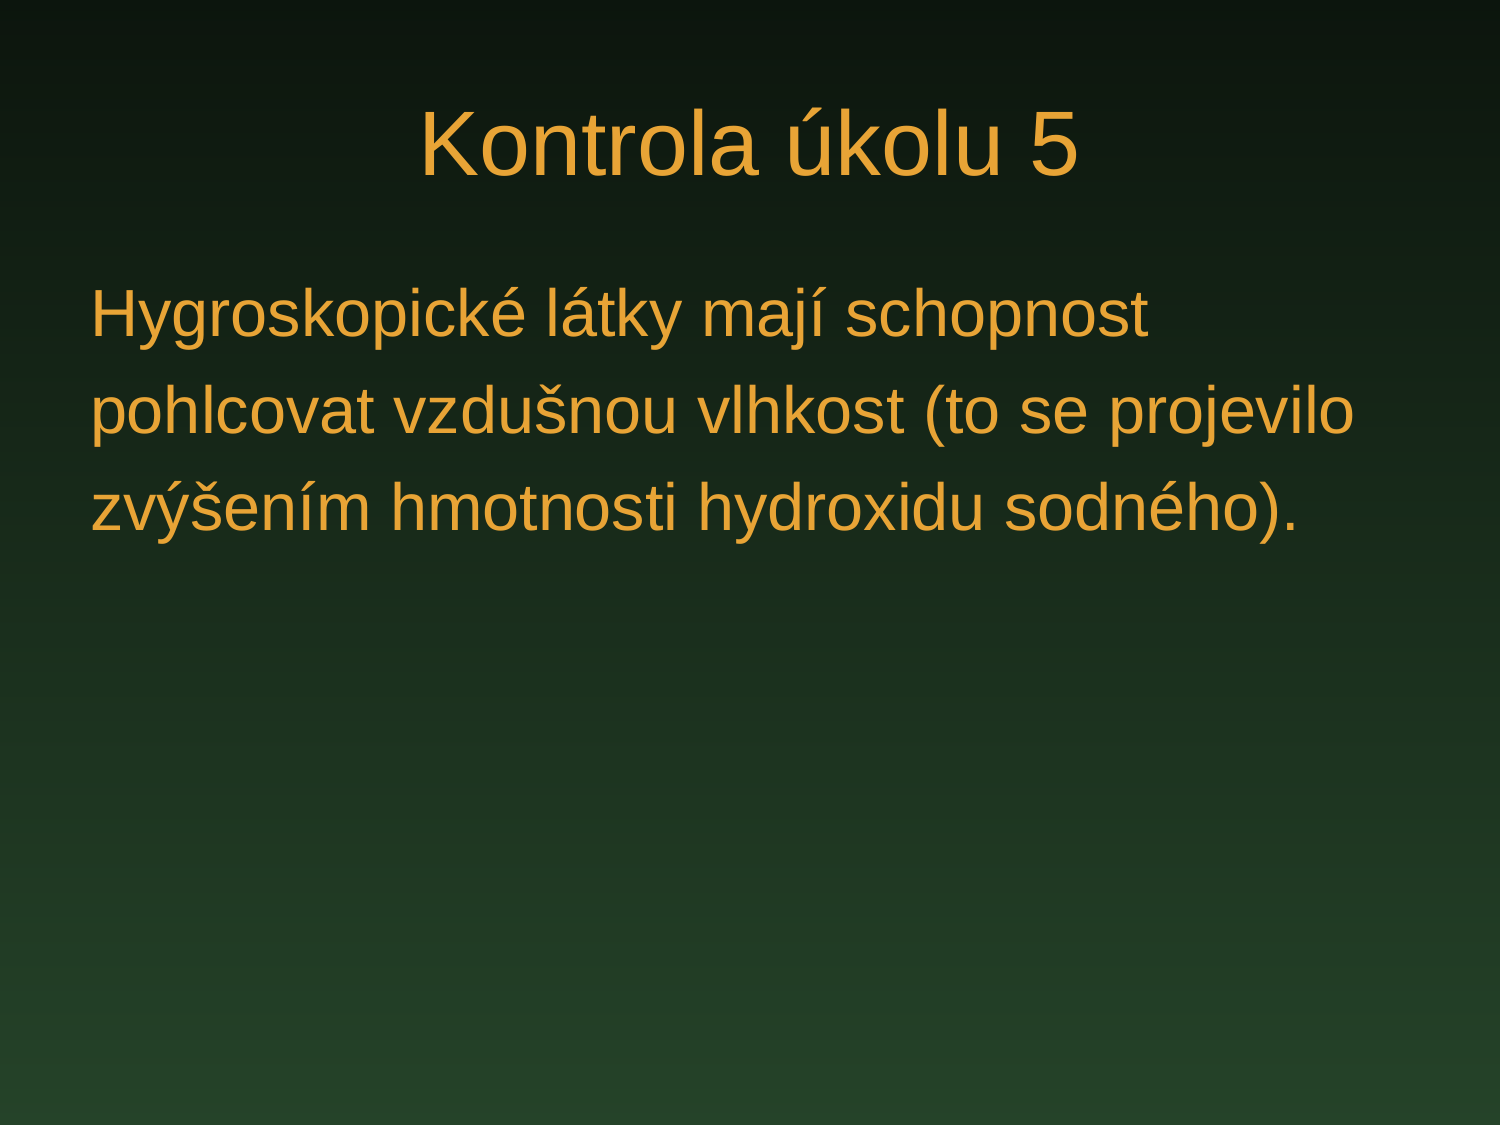

# Kontrola úkolu 5
Hygroskopické látky mají schopnost
pohlcovat vzdušnou vlhkost (to se projevilo
zvýšením hmotnosti hydroxidu sodného).